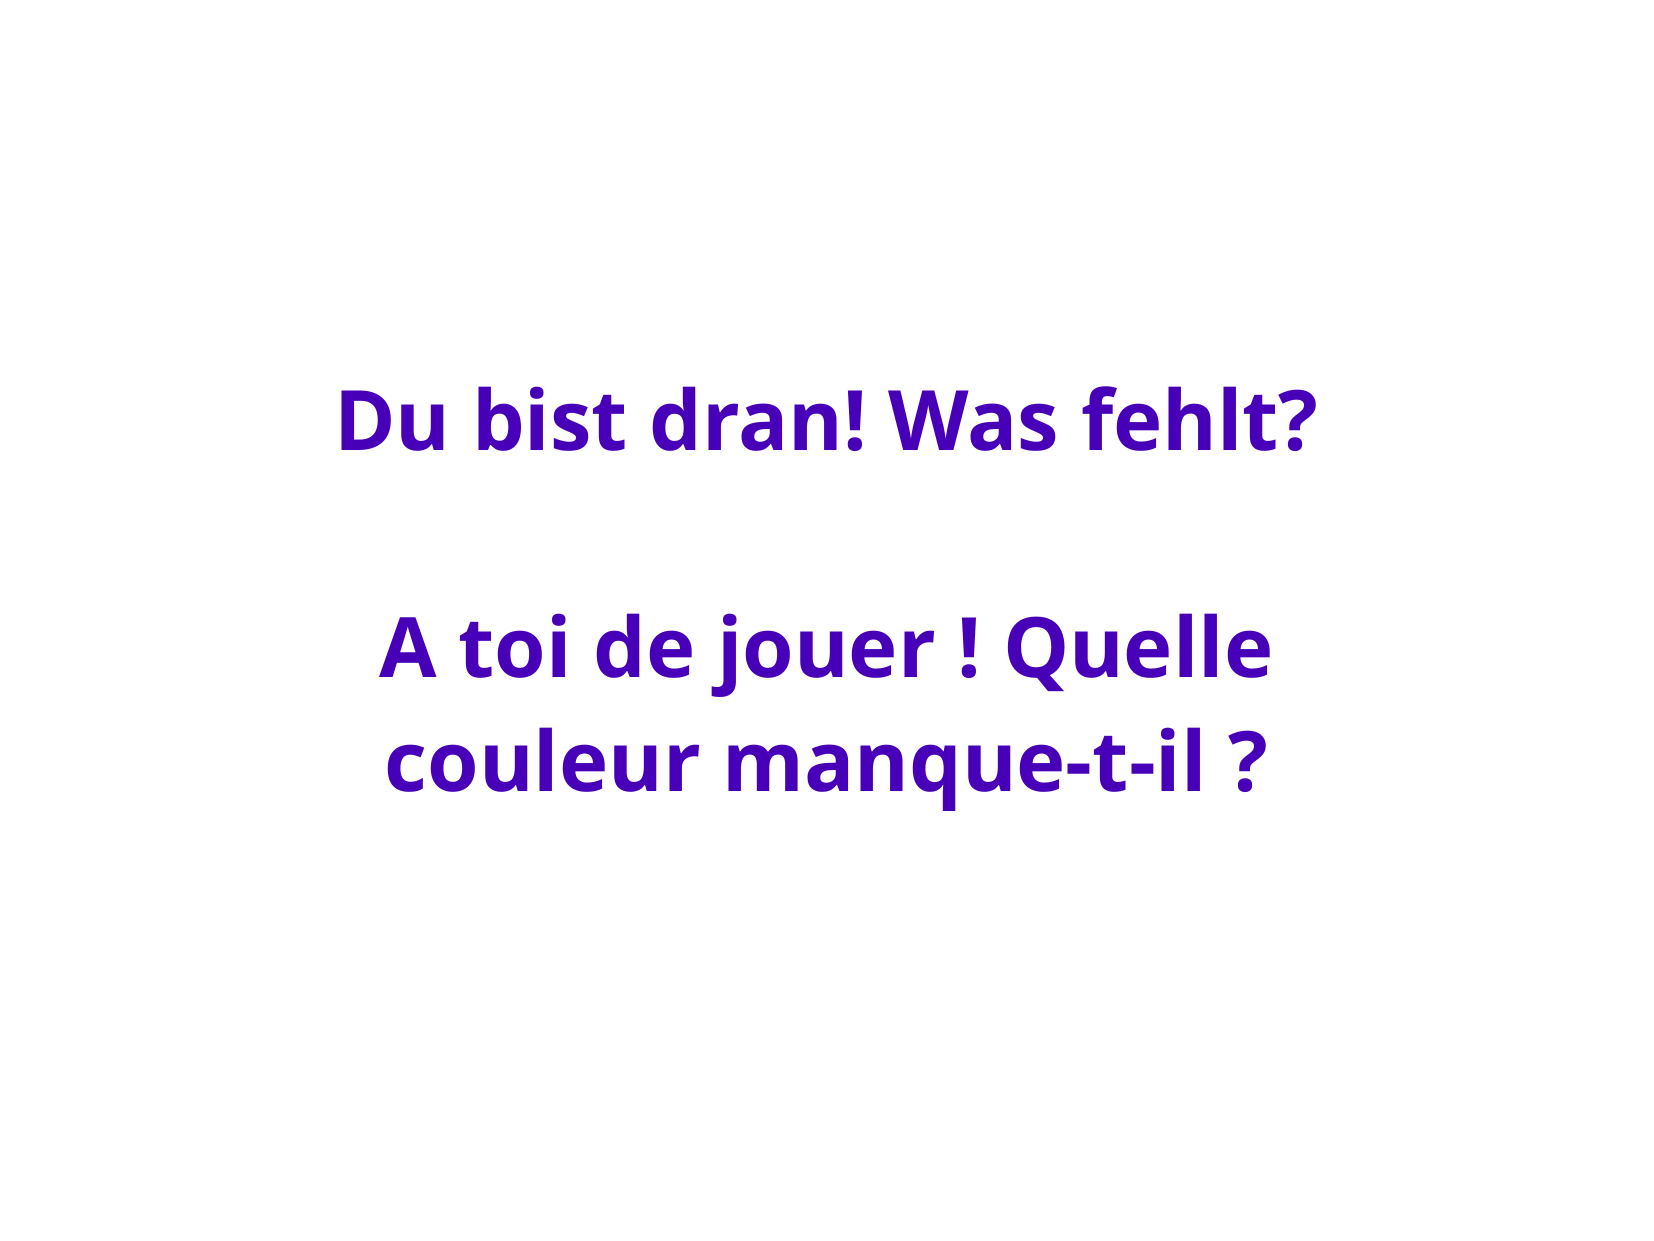

Du bist dran! Was fehlt?
A toi de jouer ! Quelle couleur manque-t-il ?